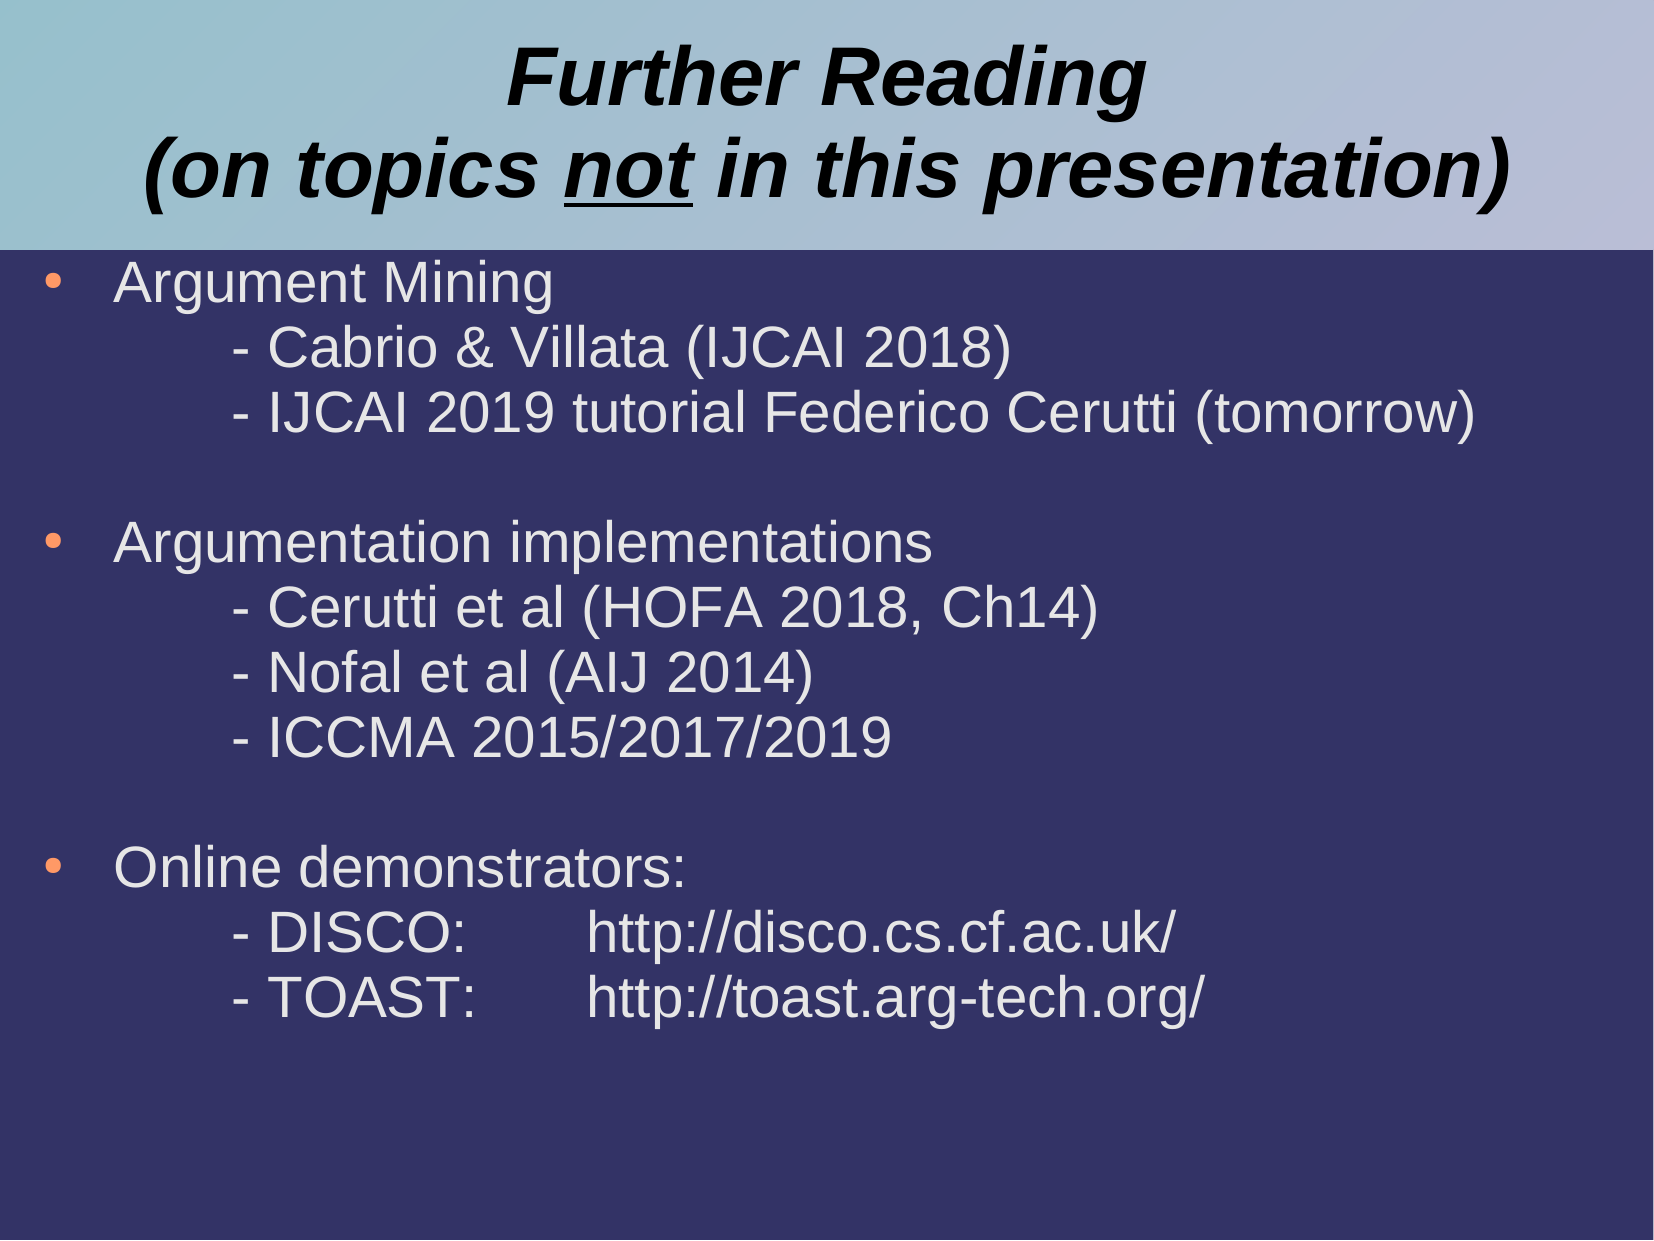

# Further Reading (on topics not in this presentation)
Argument Mining
	- Cabrio & Villata (IJCAI 2018)
	- IJCAI 2019 tutorial Federico Cerutti (tomorrow)
Argumentation implementations
	- Cerutti et al (HOFA 2018, Ch14)
	- Nofal et al (AIJ 2014)
	- ICCMA 2015/2017/2019
Online demonstrators:
 	- DISCO:	http://disco.cs.cf.ac.uk/
 	- TOAST: 	http://toast.arg-tech.org/